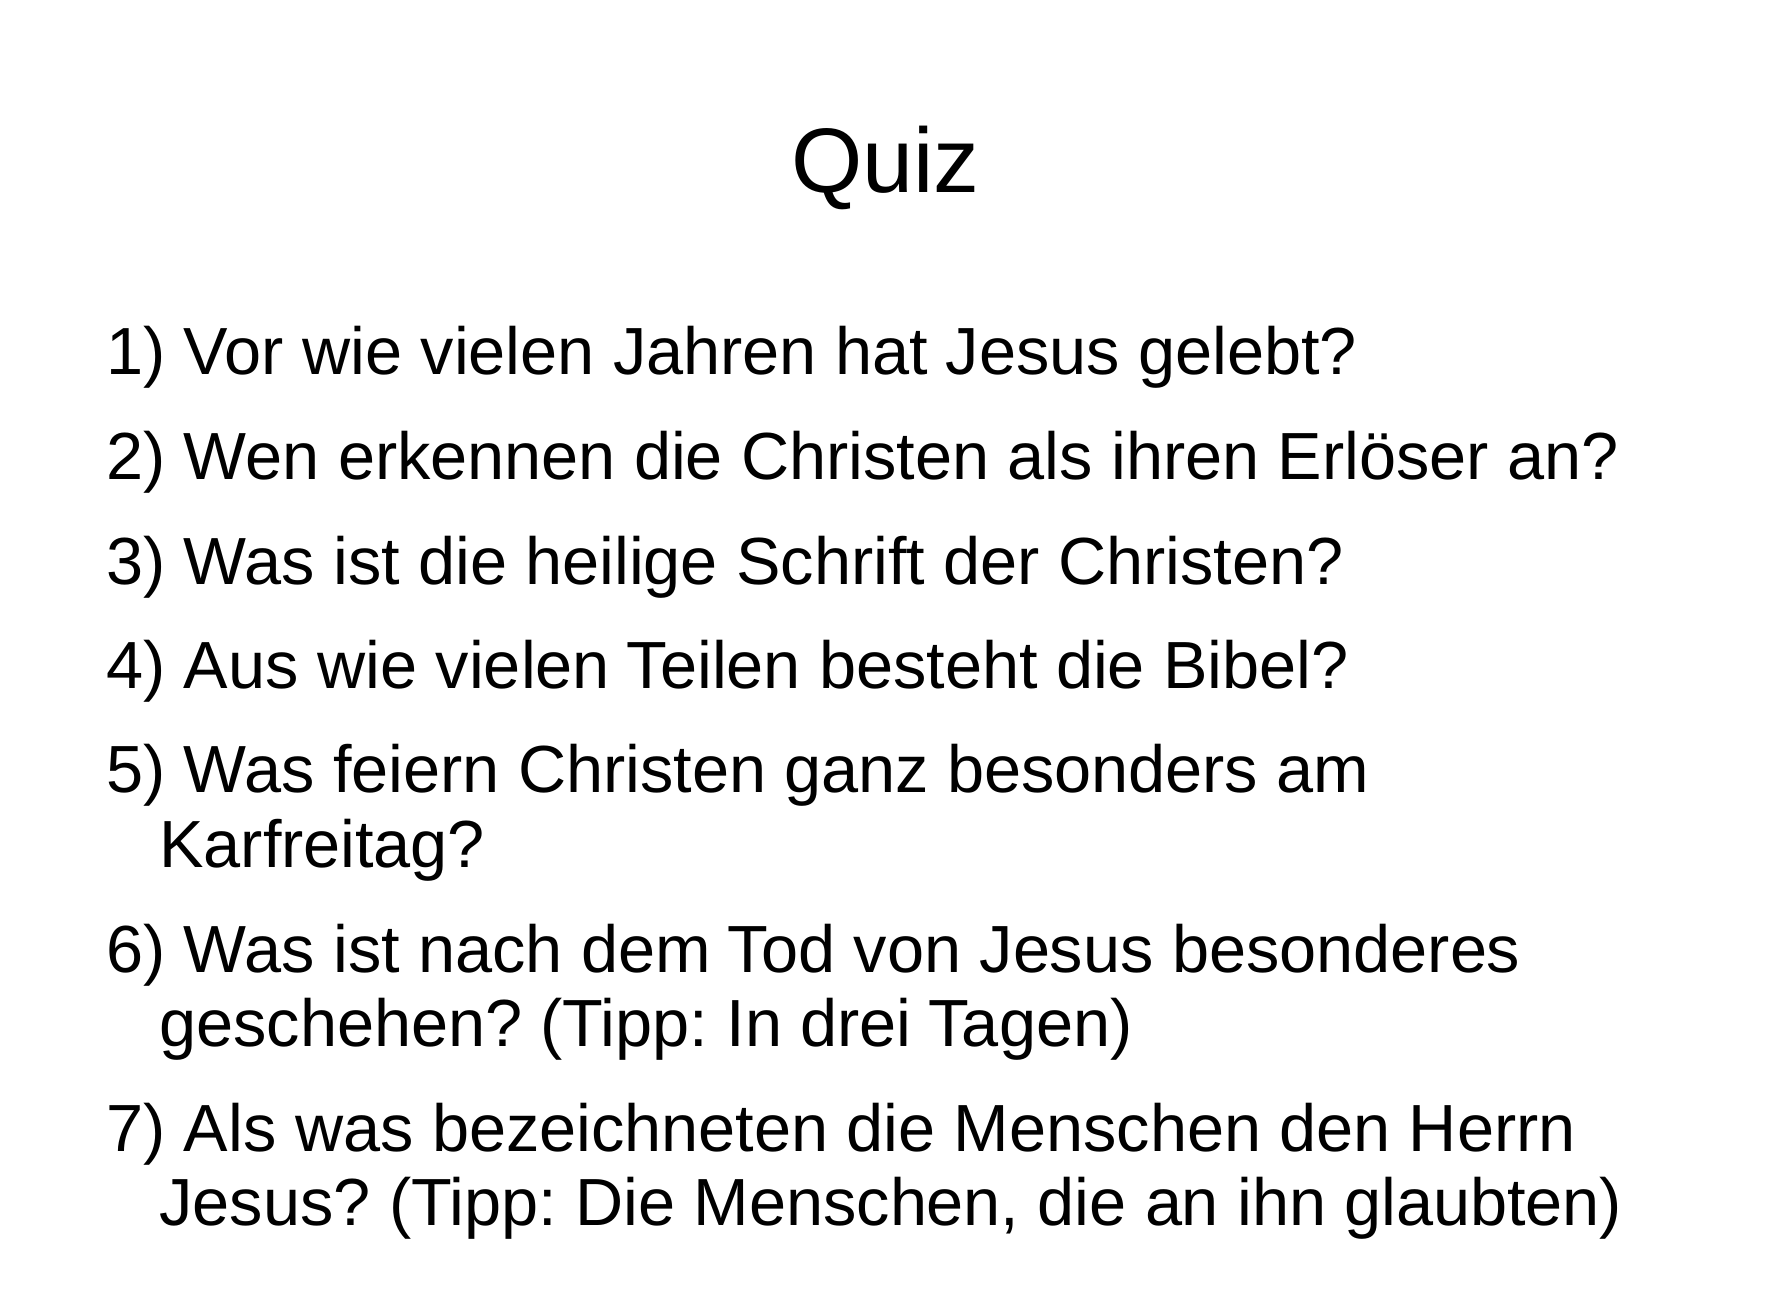

# Quiz
 Vor wie vielen Jahren hat Jesus gelebt?
 Wen erkennen die Christen als ihren Erlöser an?
 Was ist die heilige Schrift der Christen?
 Aus wie vielen Teilen besteht die Bibel?
 Was feiern Christen ganz besonders am Karfreitag?
 Was ist nach dem Tod von Jesus besonderes geschehen? (Tipp: In drei Tagen)
 Als was bezeichneten die Menschen den Herrn Jesus? (Tipp: Die Menschen, die an ihn glaubten)